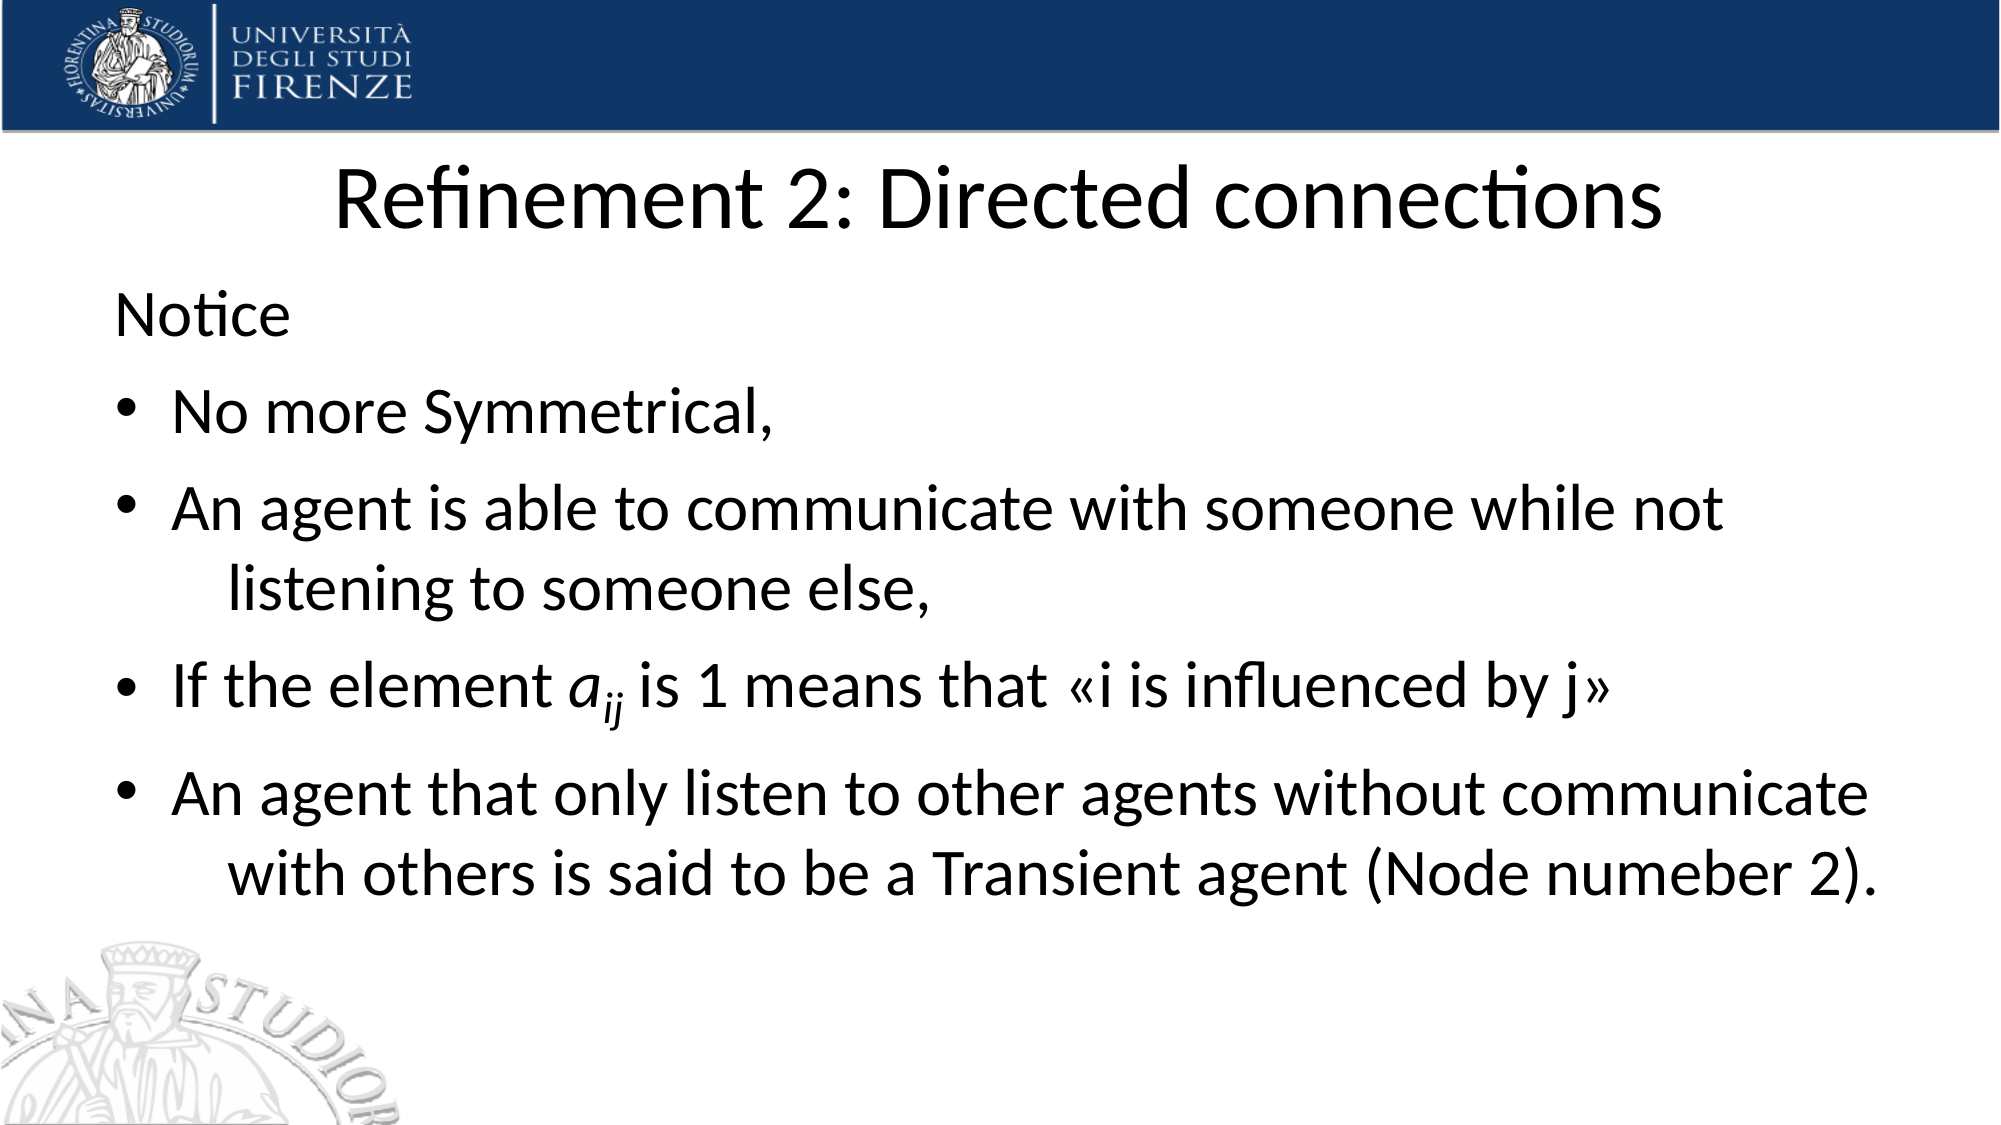

# Refinement 2: Directed connections
Notice
No more Symmetrical,
An agent is able to communicate with someone while not listening to someone else,
If the element aij is 1 means that «i is influenced by j»
An agent that only listen to other agents without communicate with others is said to be a Transient agent (Node numeber 2).